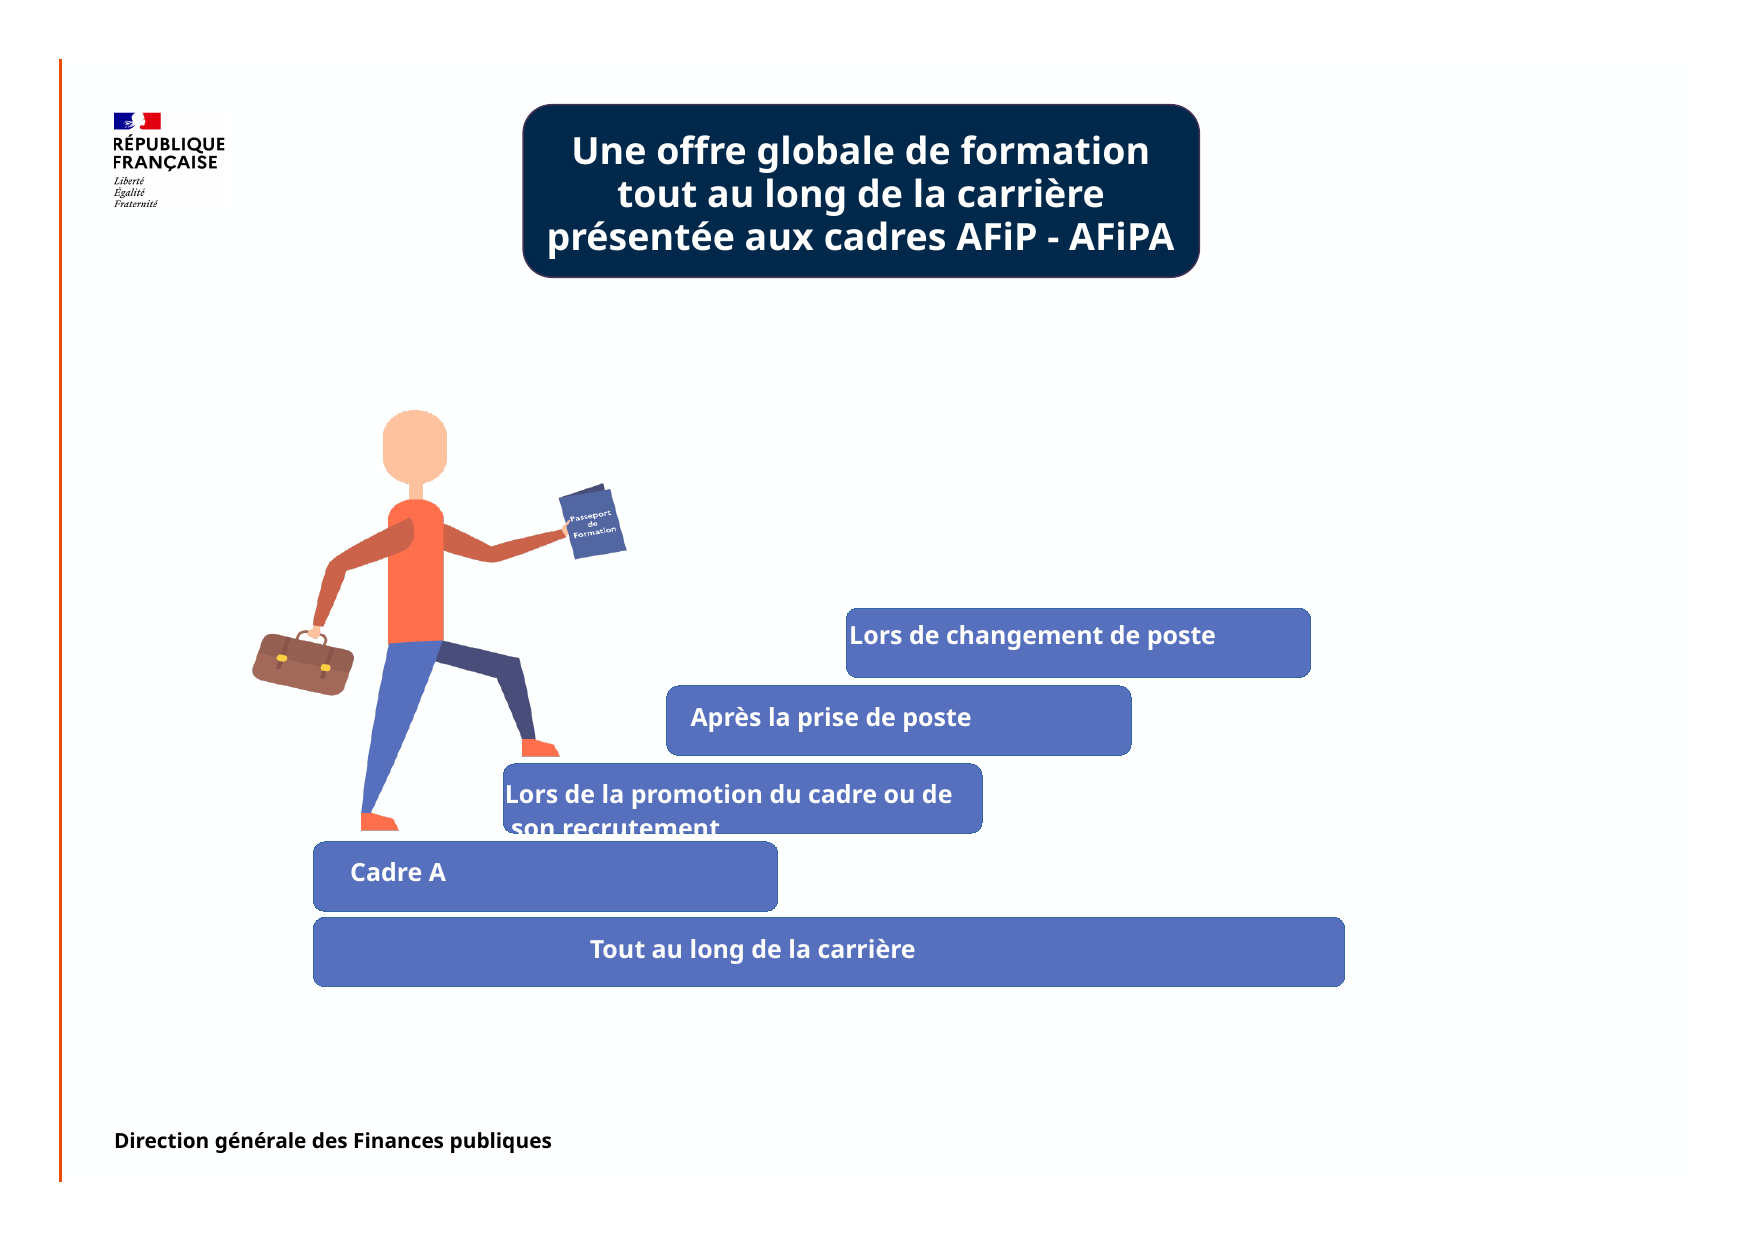

Une offre globale de formation tout au long de la carrière présentée aux cadres AFiP - AFiPA
Lors de changement de poste
Après la prise de poste
Lors de la promotion du cadre ou de
 son recrutement
Cadre A
Tout au long de la carrière